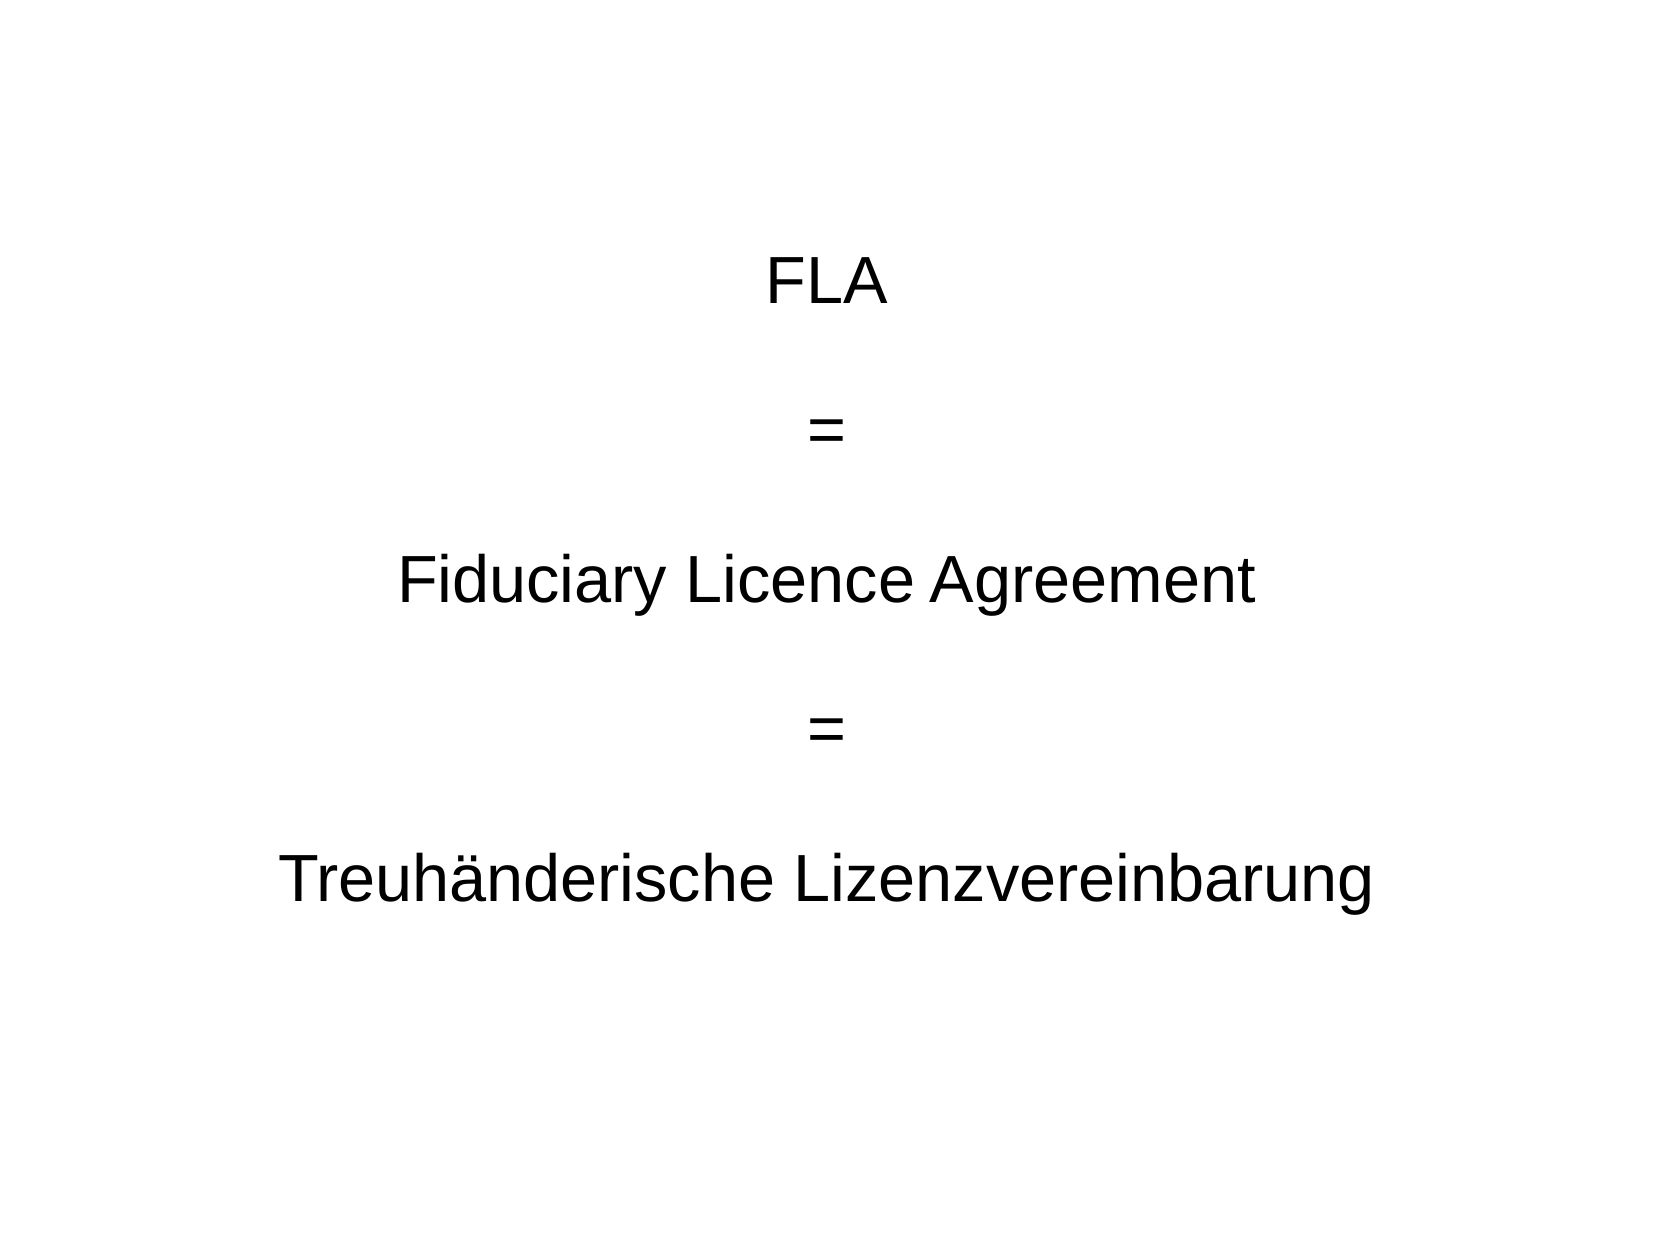

# FLA
=
Fiduciary Licence Agreement
=
Treuhänderische Lizenzvereinbarung